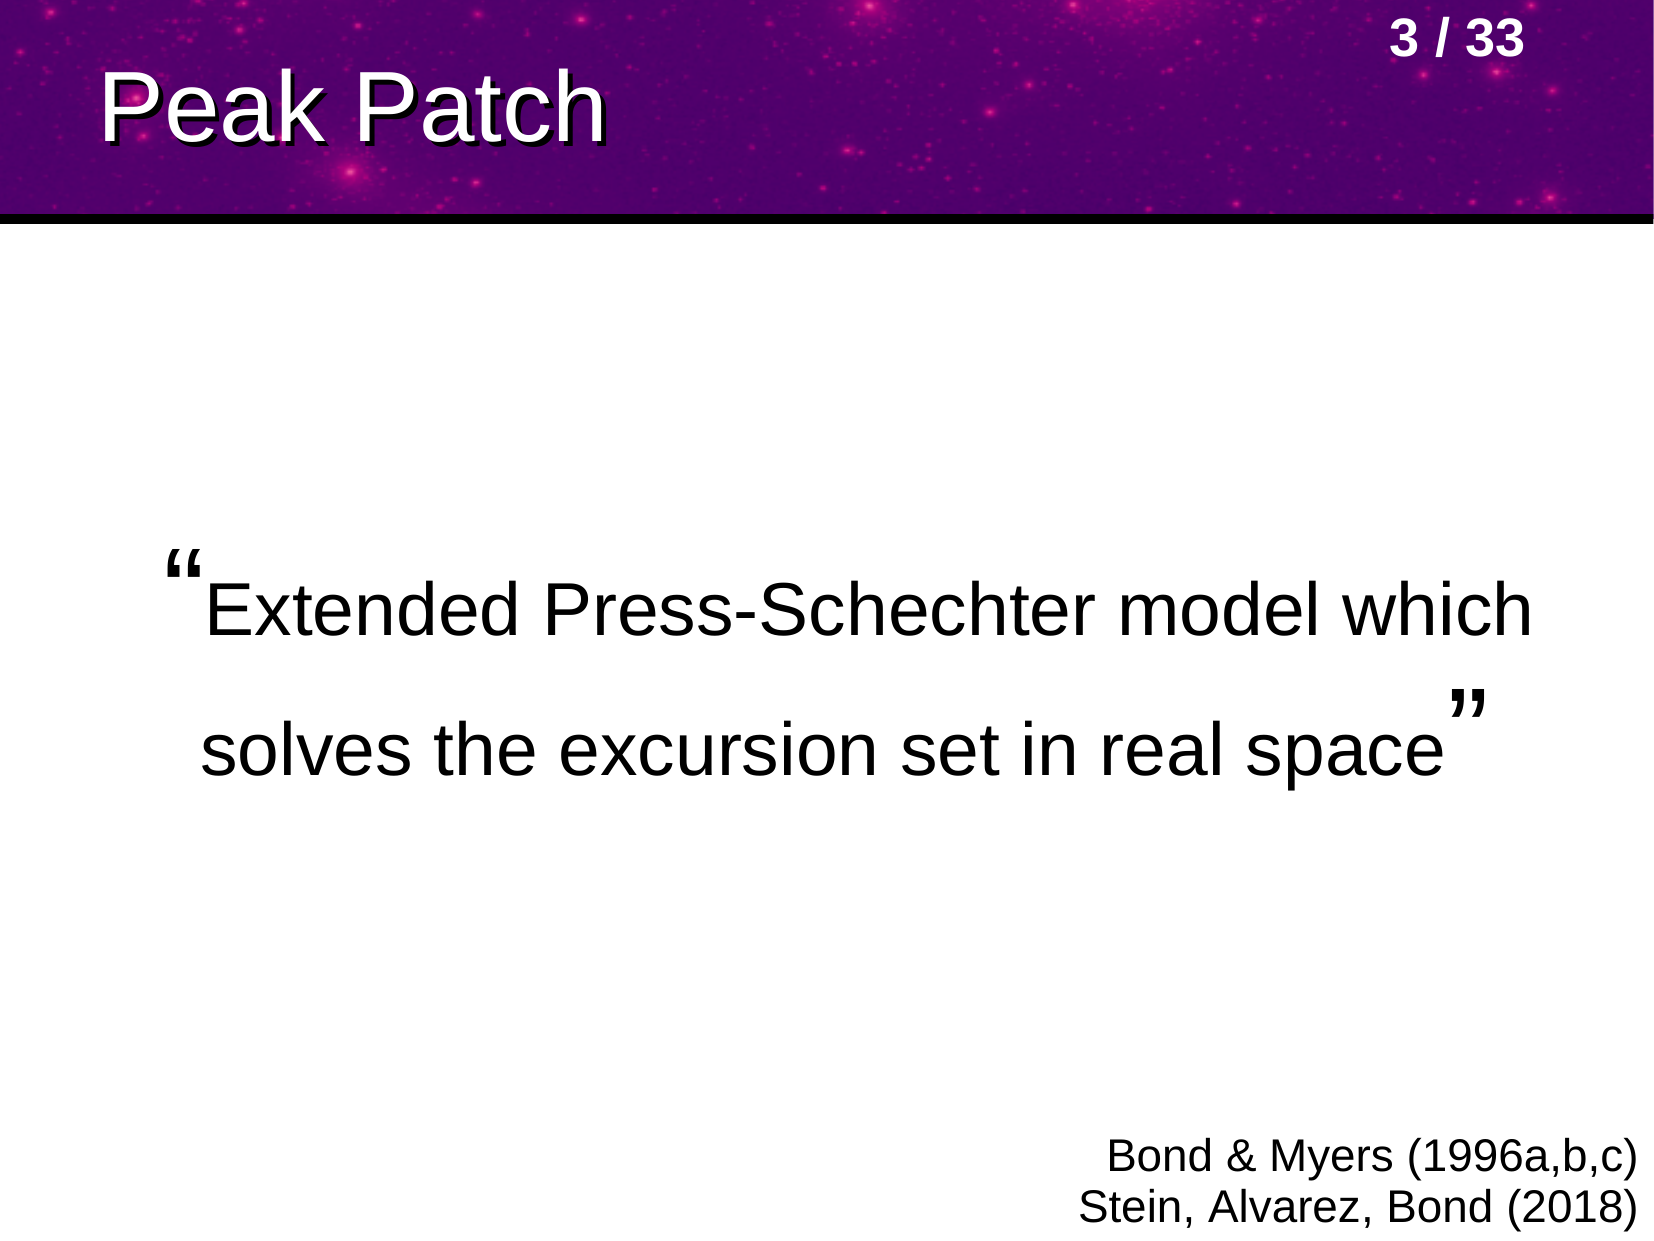

Peak Patch
“Extended Press-Schechter model which solves the excursion set in real space”
Bond & Myers (1996a,b,c)
Stein, Alvarez, Bond (2018)